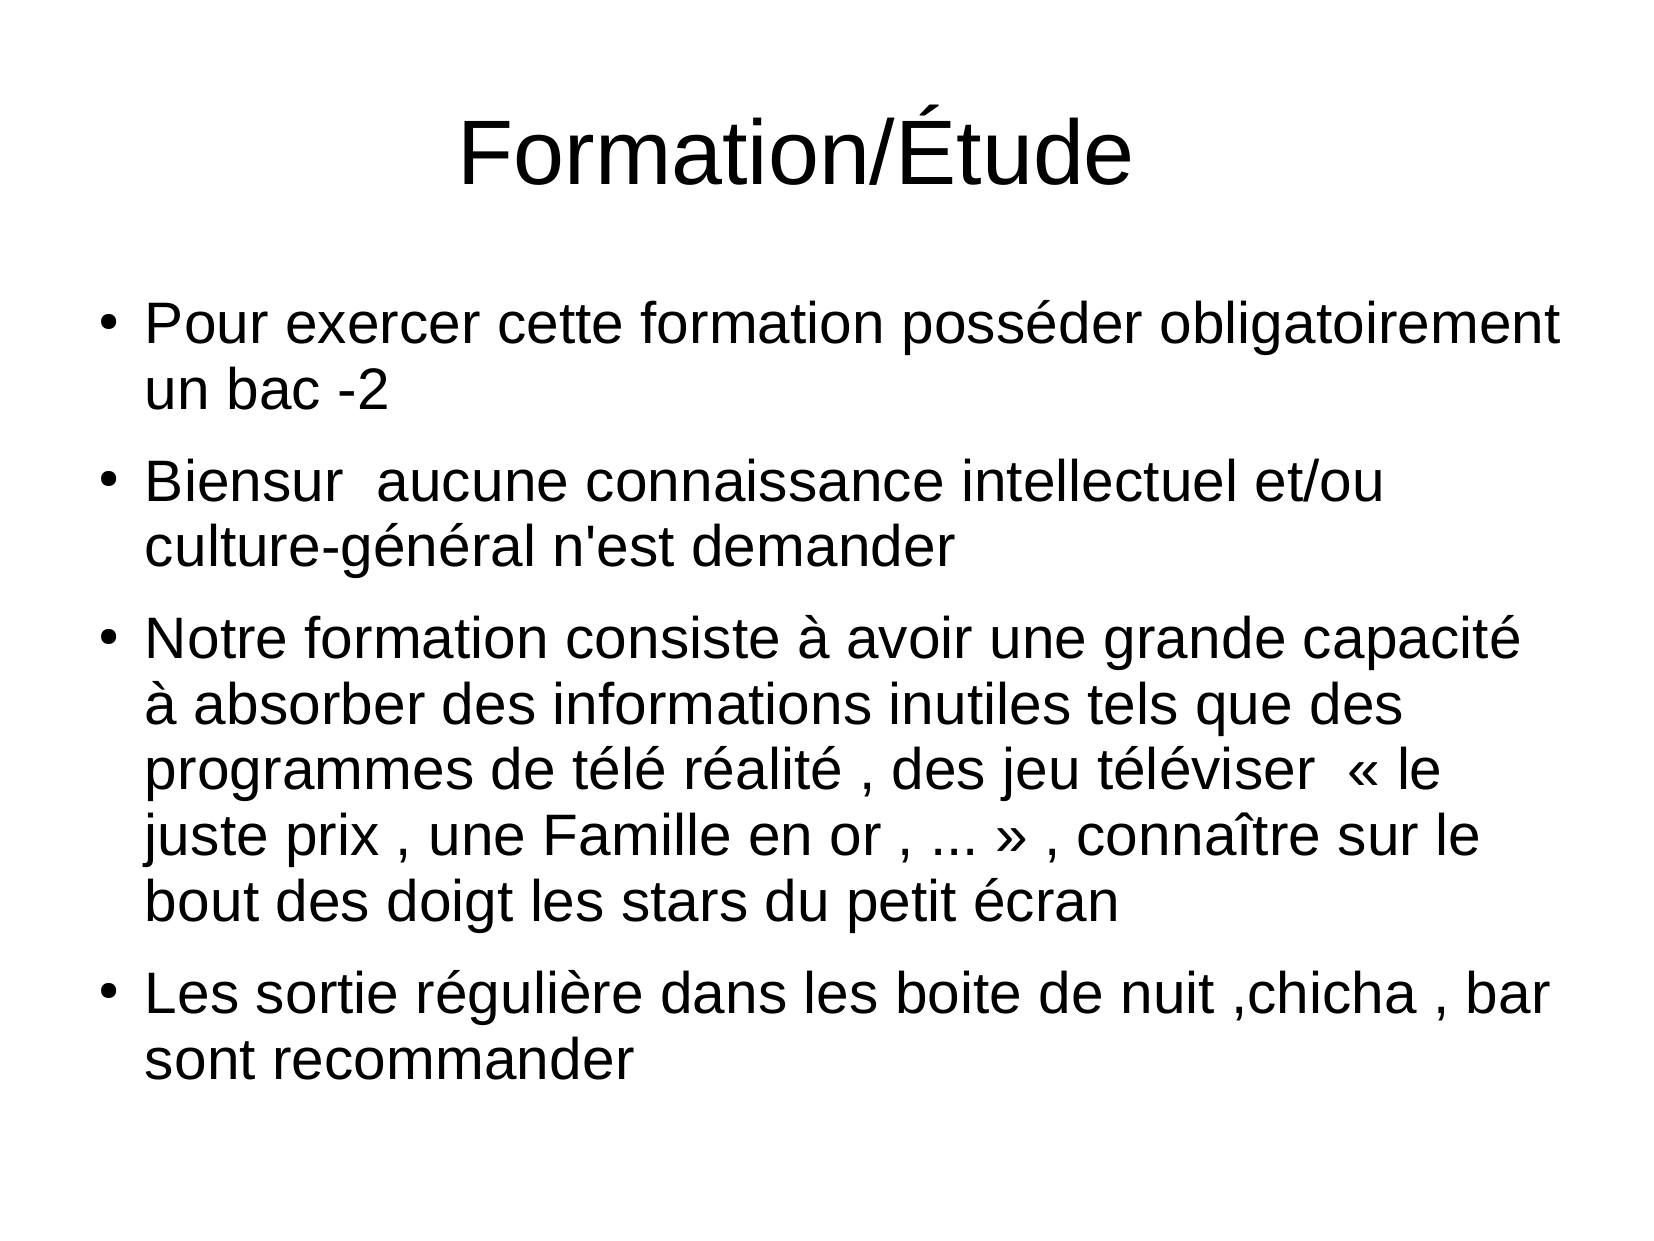

# Formation/Étude
Pour exercer cette formation posséder obligatoirement un bac -2
Biensur aucune connaissance intellectuel et/ou culture-général n'est demander
Notre formation consiste à avoir une grande capacité à absorber des informations inutiles tels que des programmes de télé réalité , des jeu téléviser « le juste prix , une Famille en or , ... » , connaître sur le bout des doigt les stars du petit écran
Les sortie régulière dans les boite de nuit ,chicha , bar sont recommander